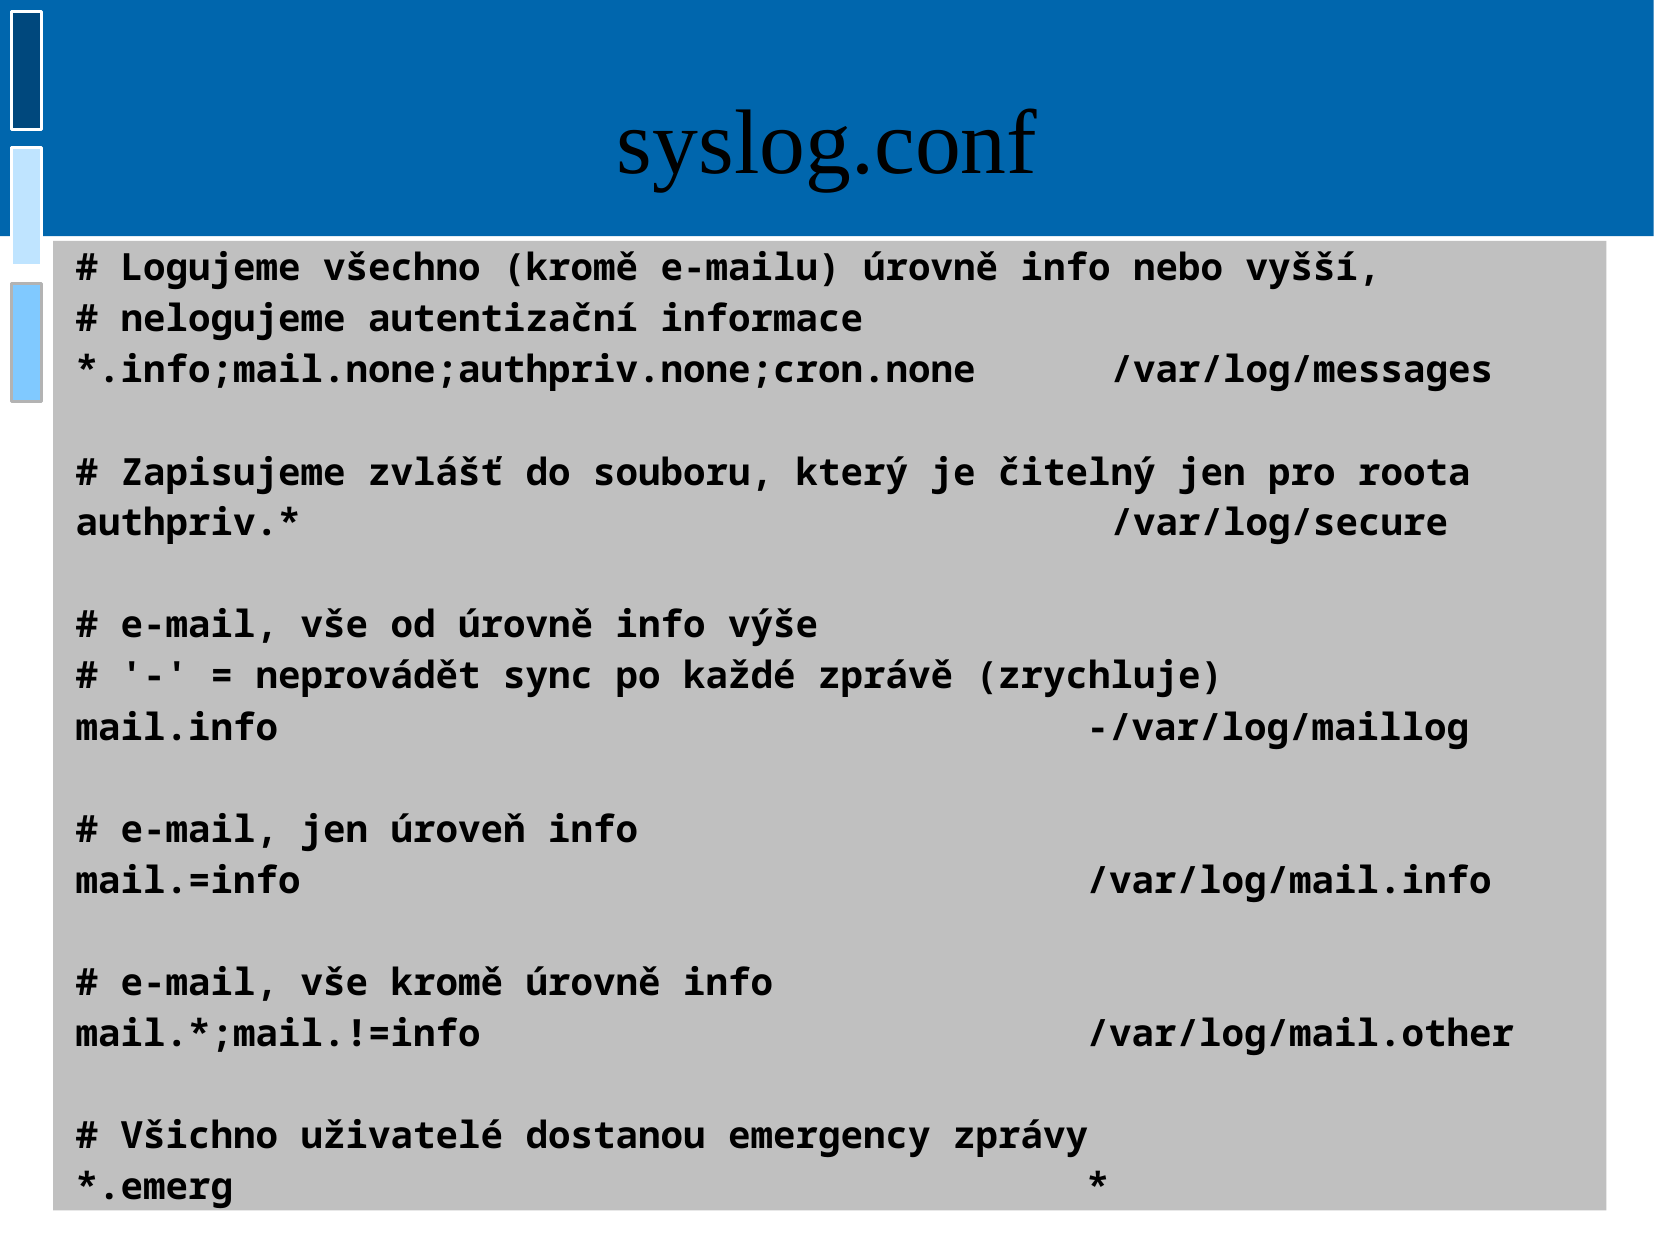

# syslog.conf
 # Logujeme všechno (kromě e-mailu) úrovně info nebo vyšší,
 # nelogujeme autentizační informace
 *.info;mail.none;authpriv.none;cron.none /var/log/messages
 # Zapisujeme zvlášť do souboru, který je čitelný jen pro roota
 authpriv.* /var/log/secure
 # e-mail, vše od úrovně info výše
 # '-' = neprovádět sync po každé zprávě (zrychluje)
 mail.info 	-/var/log/maillog
 # e-mail, jen úroveň info
 mail.=info											/var/log/mail.info
 # e-mail, vše kromě úrovně info
 mail.*;mail.!=info									/var/log/mail.other
 # Všichno uživatelé dostanou emergency zprávy
 *.emerg 	*